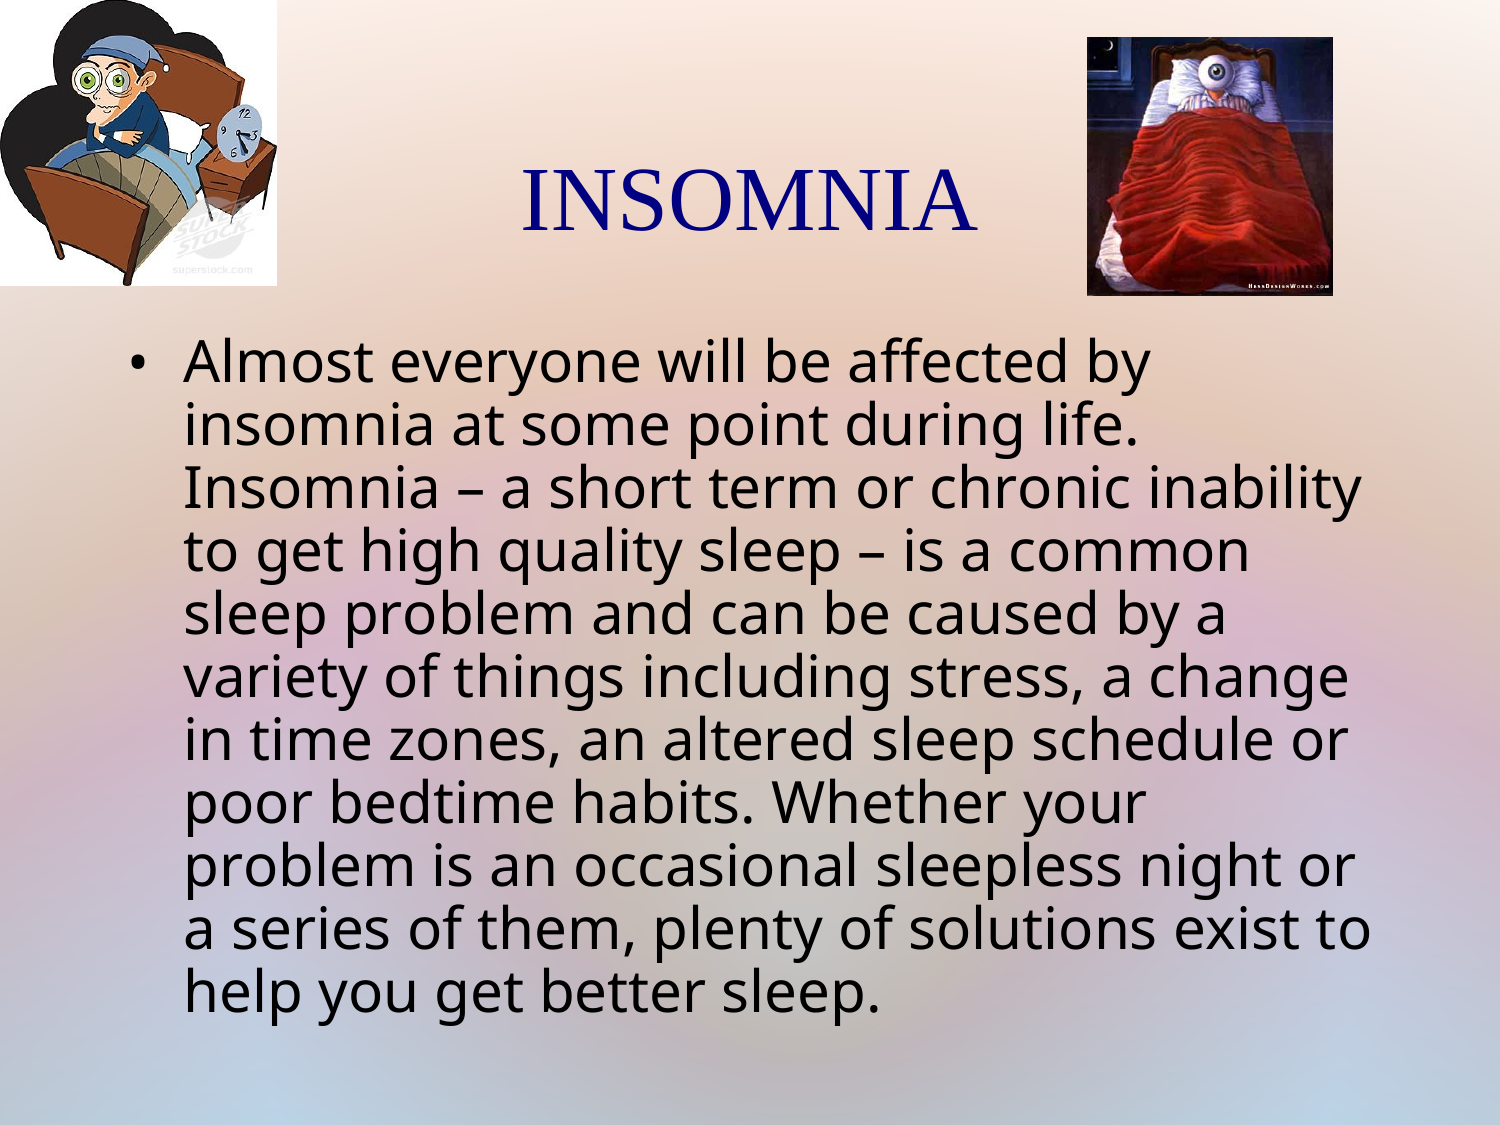

# INSOMNIA
Almost everyone will be affected by insomnia at some point during life. Insomnia – a short term or chronic inability to get high quality sleep – is a common sleep problem and can be caused by a variety of things including stress, a change in time zones, an altered sleep schedule or poor bedtime habits. Whether your problem is an occasional sleepless night or a series of them, plenty of solutions exist to help you get better sleep.